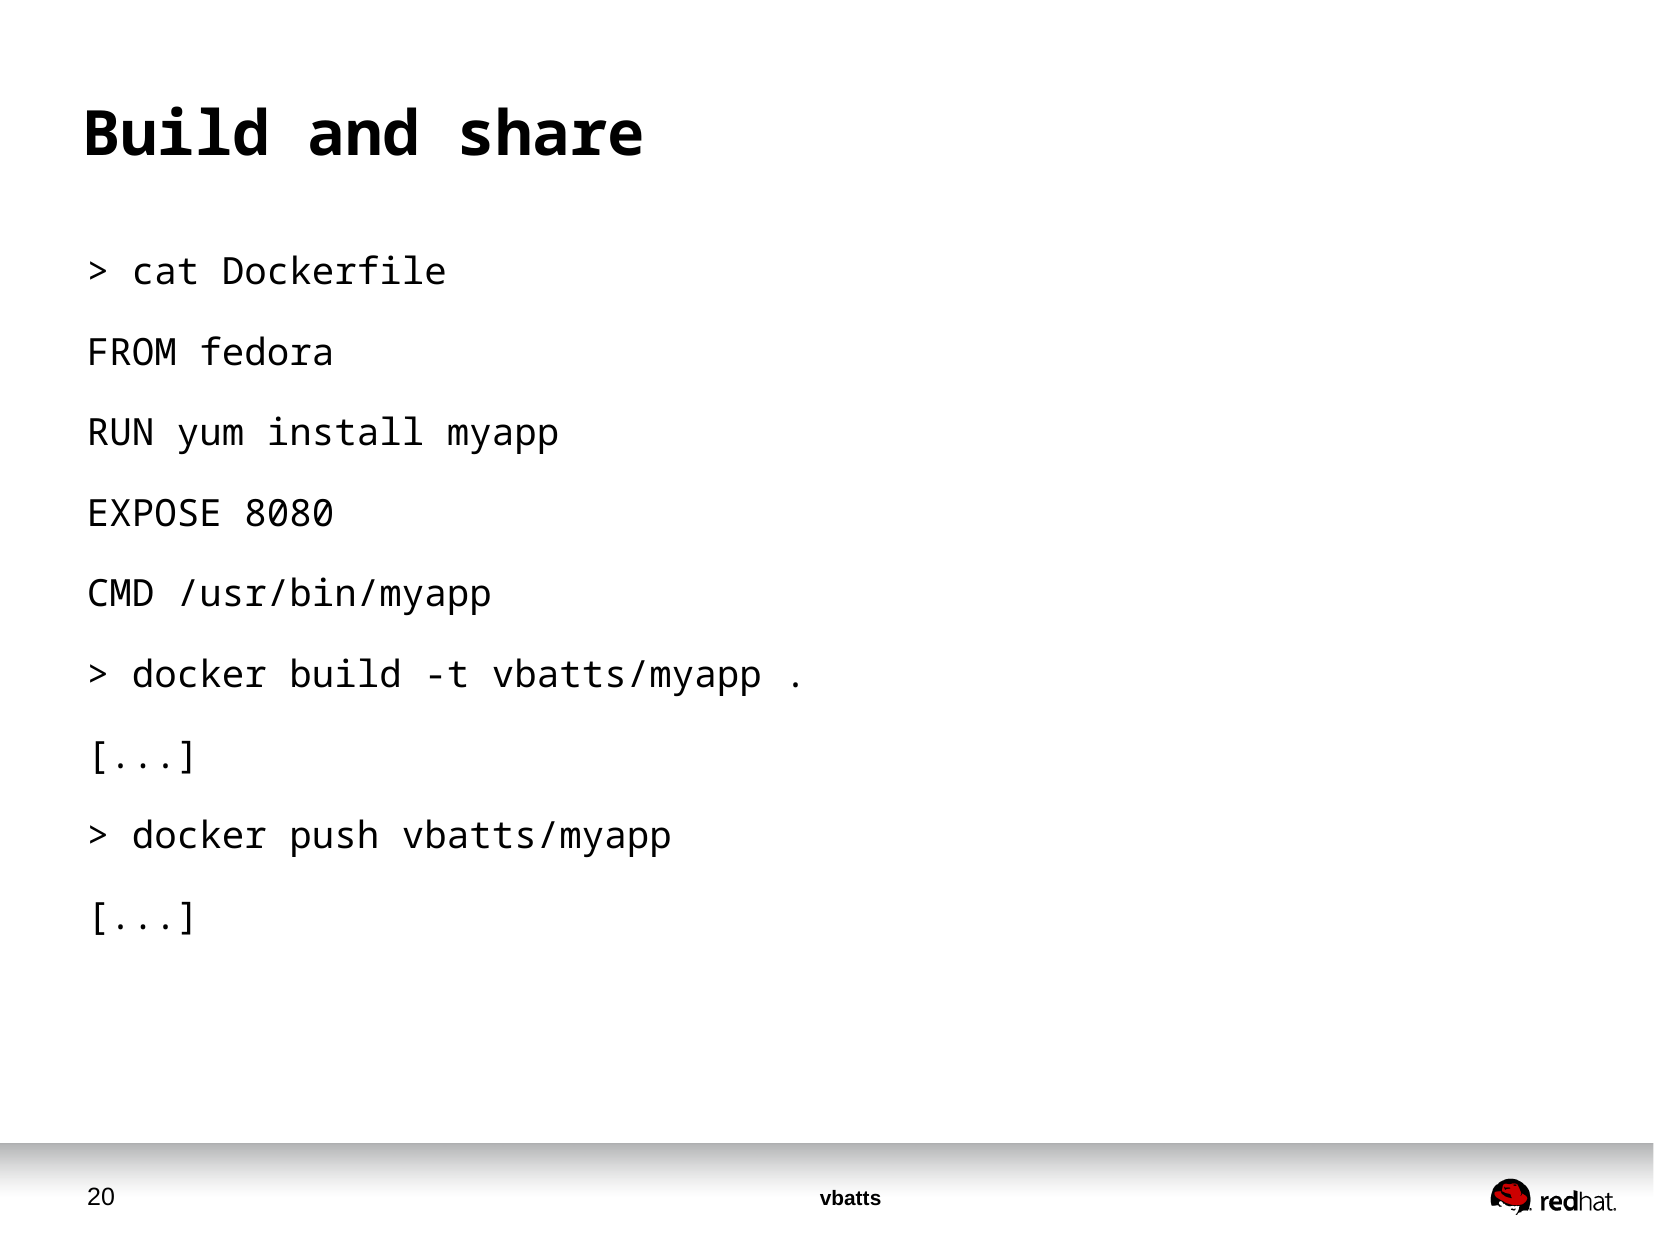

# Build and share
> cat Dockerfile
FROM fedora
RUN yum install myapp
EXPOSE 8080
CMD /usr/bin/myapp
> docker build -t vbatts/myapp .
[...]
> docker push vbatts/myapp
[...]